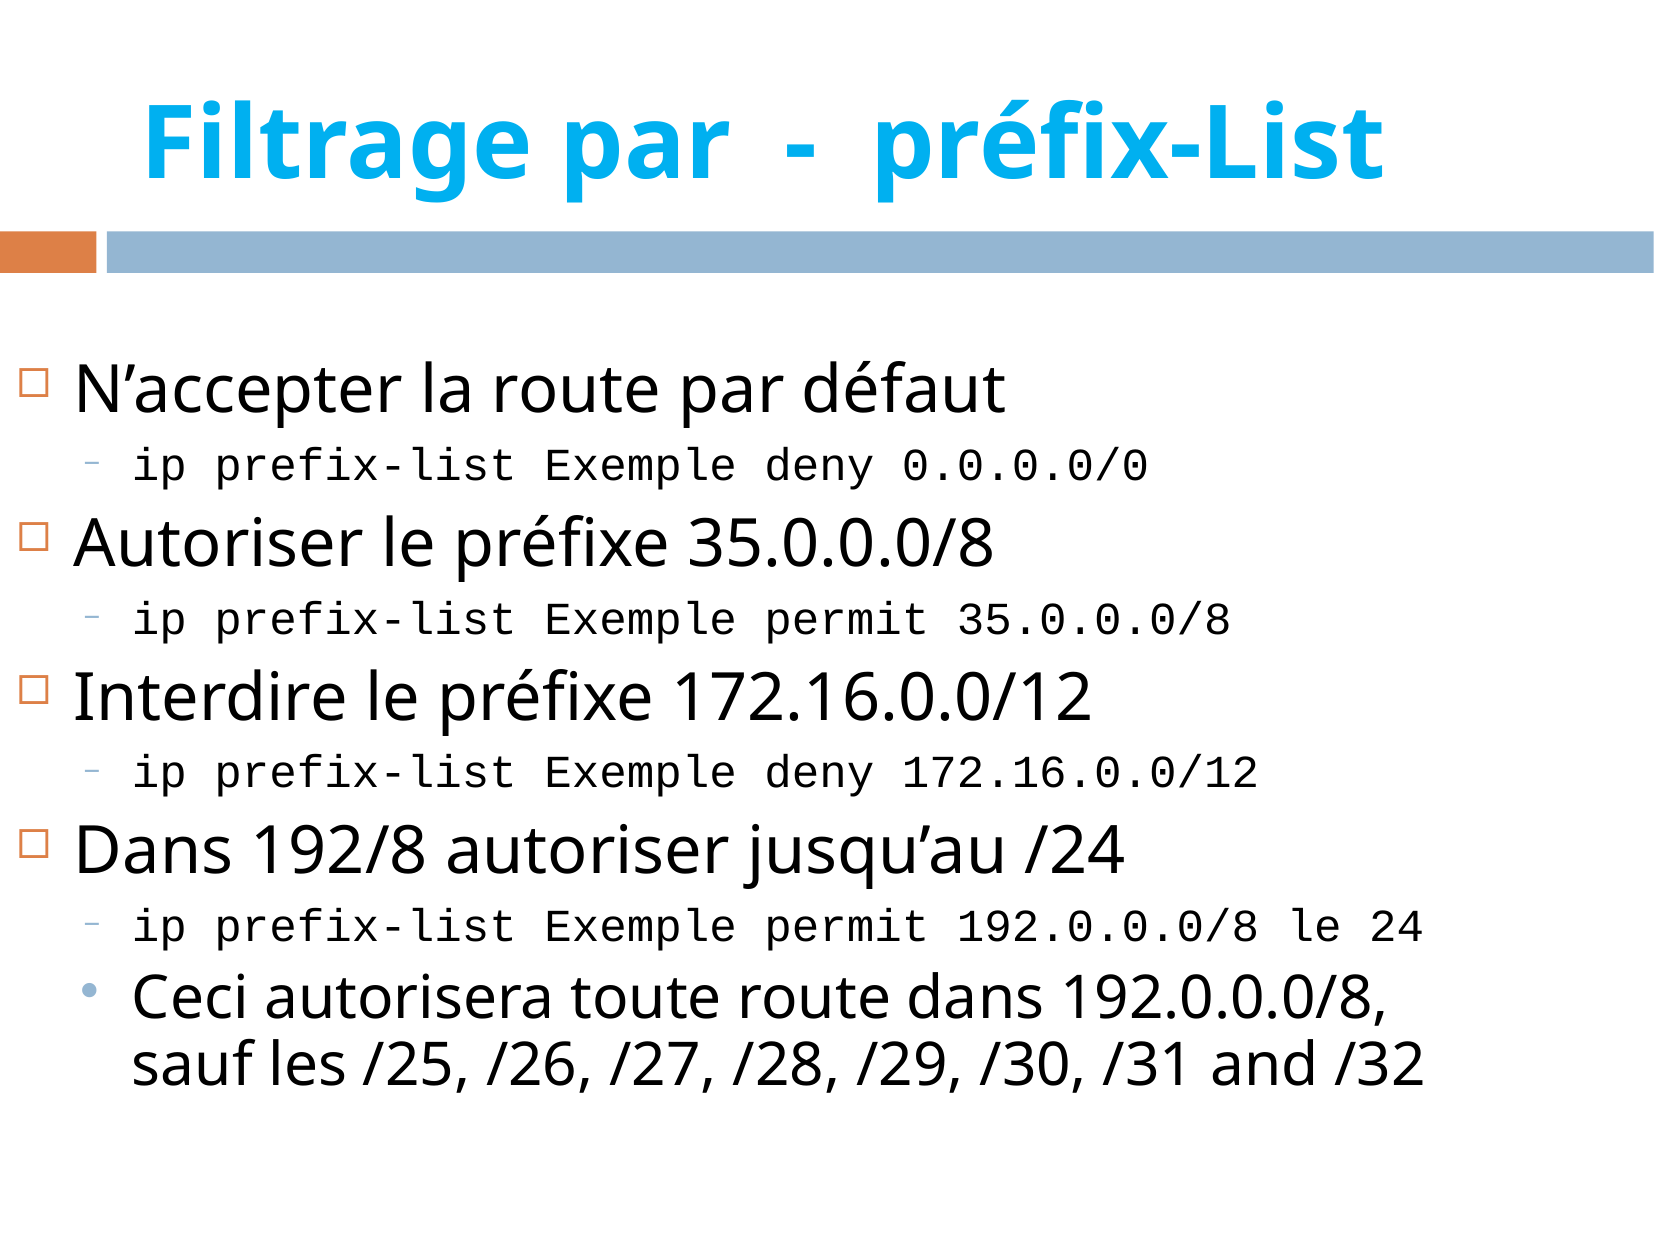

Filtrage par - préfix-List
# N’accepter la route par défaut
ip prefix-list Exemple deny 0.0.0.0/0
Autoriser le préfixe 35.0.0.0/8
ip prefix-list Exemple permit 35.0.0.0/8
Interdire le préfixe 172.16.0.0/12
ip prefix-list Exemple deny 172.16.0.0/12
Dans 192/8 autoriser jusqu’au /24
ip prefix-list Exemple permit 192.0.0.0/8 le 24
Ceci autorisera toute route dans 192.0.0.0/8, sauf les /25, /26, /27, /28, /29, /30, /31 and /32